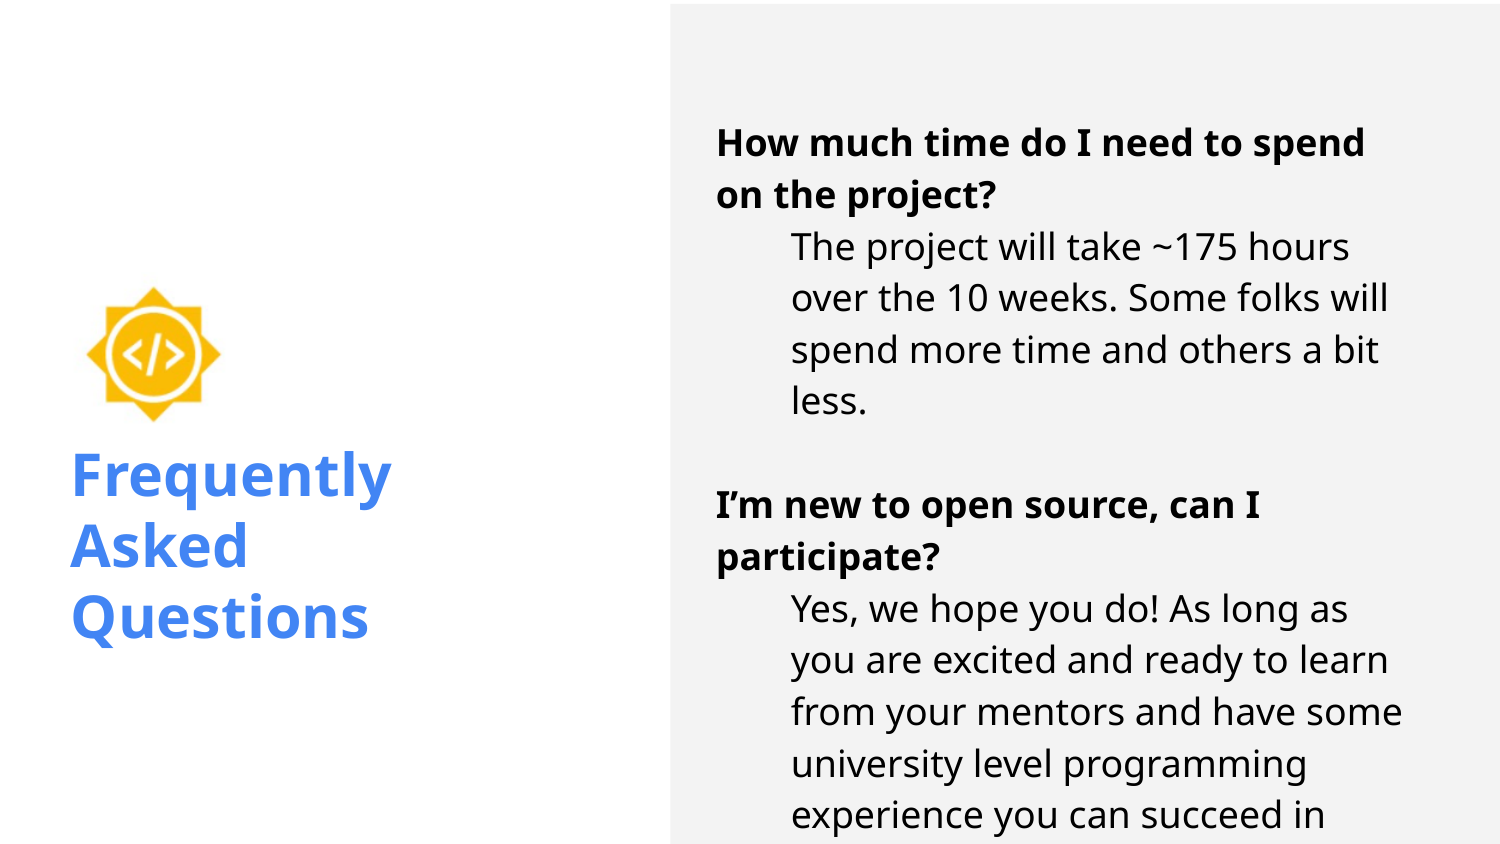

How much time do I need to spend on the project?
The project will take ~175 hours over the 10 weeks. Some folks will spend more time and others a bit less.
I’m new to open source, can I participate?
Yes, we hope you do! As long as you are excited and ready to learn from your mentors and have some university level programming experience you can succeed in GSoC.
# Frequently Asked Questions